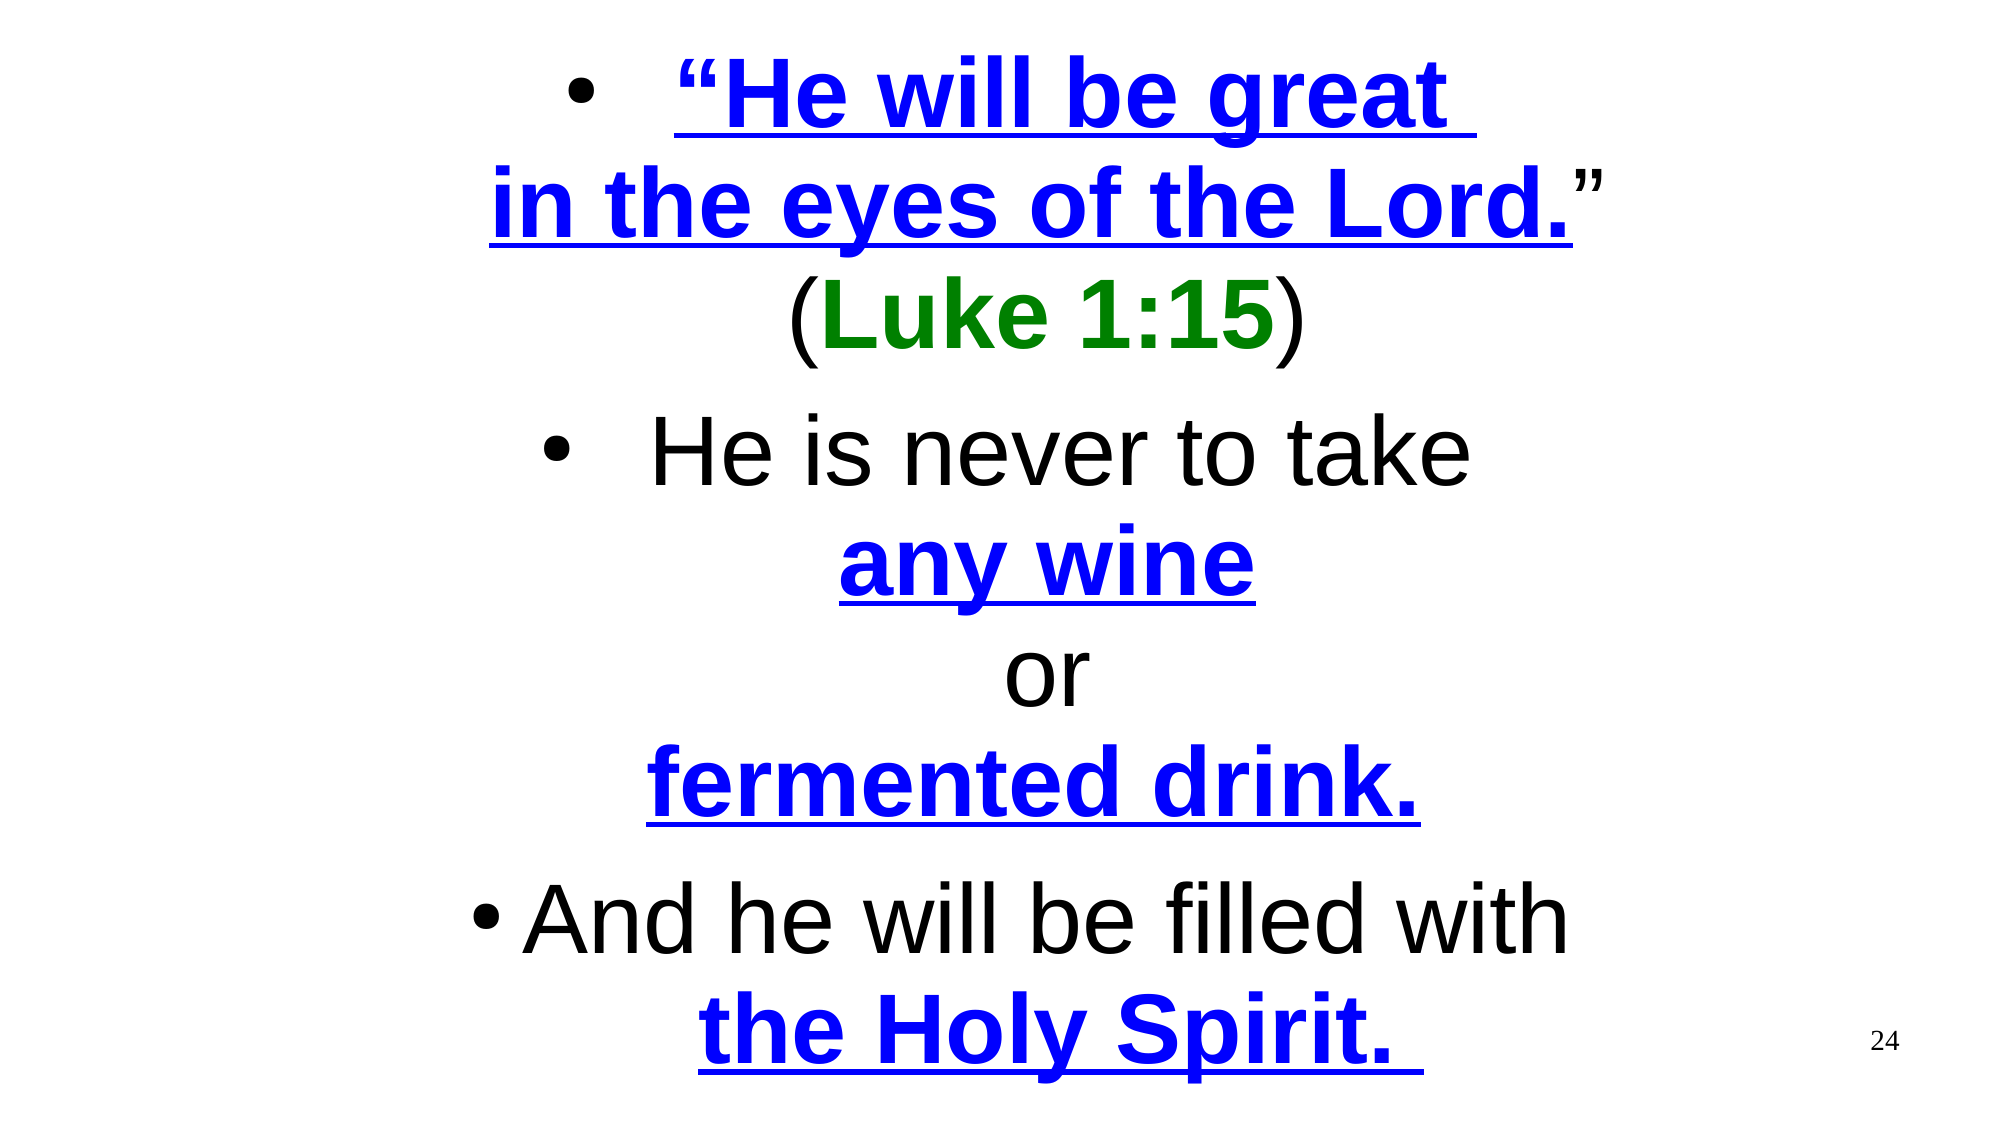

# “He will be great in the eyes of the Lord.” (Luke 1:15)
 He is never to take
any wine
 or
fermented drink.
And he will be filled with
 the Holy Spirit.
24